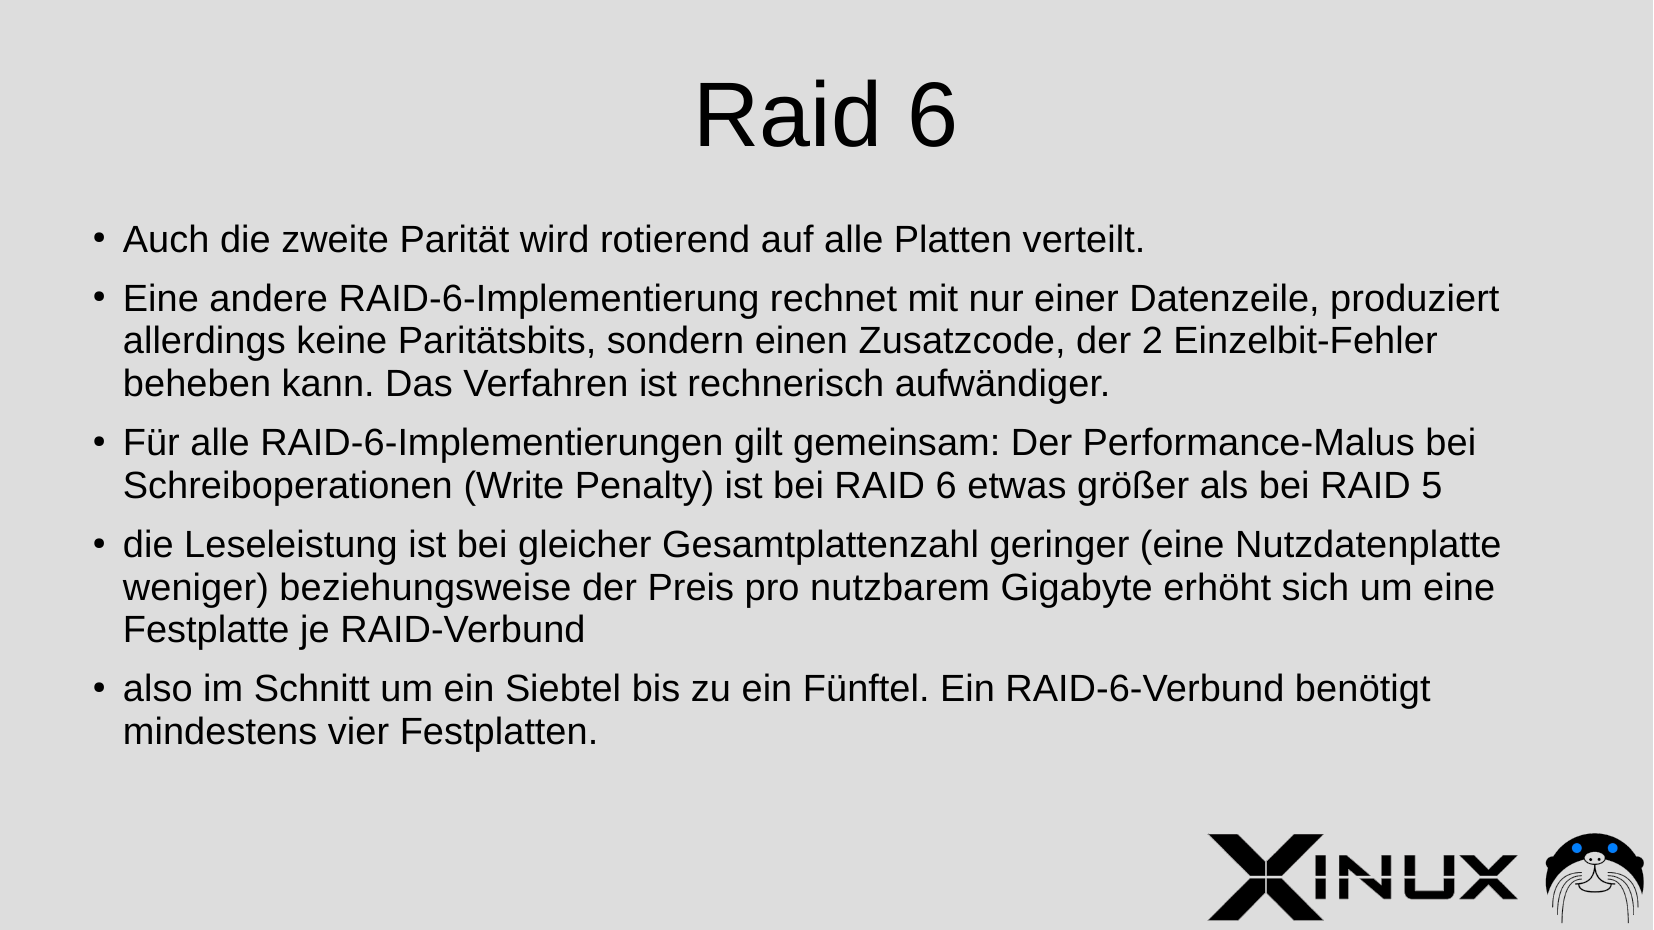

# Raid 6
Auch die zweite Parität wird rotierend auf alle Platten verteilt.
Eine andere RAID-6-Implementierung rechnet mit nur einer Datenzeile, produziert allerdings keine Paritätsbits, sondern einen Zusatzcode, der 2 Einzelbit-Fehler beheben kann. Das Verfahren ist rechnerisch aufwändiger.
Für alle RAID-6-Implementierungen gilt gemeinsam: Der Performance-Malus bei Schreiboperationen (Write Penalty) ist bei RAID 6 etwas größer als bei RAID 5
die Leseleistung ist bei gleicher Gesamtplattenzahl geringer (eine Nutzdatenplatte weniger) beziehungsweise der Preis pro nutzbarem Gigabyte erhöht sich um eine Festplatte je RAID-Verbund
also im Schnitt um ein Siebtel bis zu ein Fünftel. Ein RAID-6-Verbund benötigt mindestens vier Festplatten.